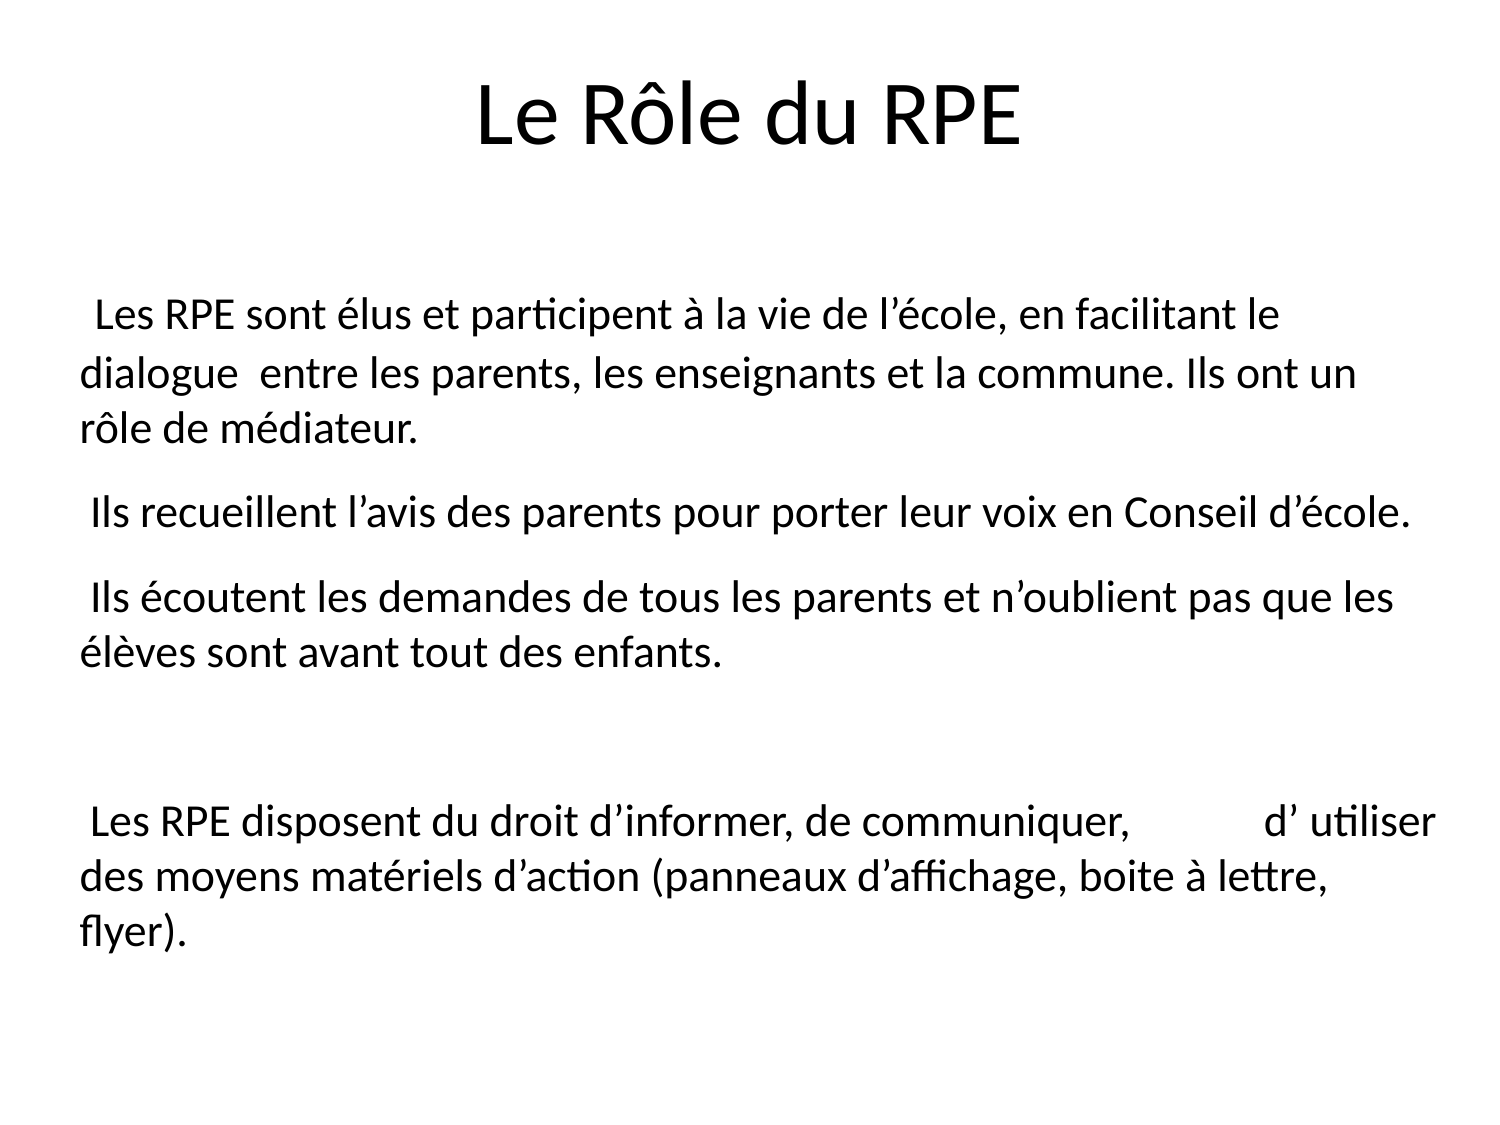

# Le Rôle du RPE
 Les RPE sont élus et participent à la vie de l’école, en facilitant le dialogue entre les parents, les enseignants et la commune. Ils ont un rôle de médiateur.
 Ils recueillent l’avis des parents pour porter leur voix en Conseil d’école.
 Ils écoutent les demandes de tous les parents et n’oublient pas que les élèves sont avant tout des enfants.
 Les RPE disposent du droit d’informer, de communiquer, d’ utiliser des moyens matériels d’action (panneaux d’affichage, boite à lettre, flyer).